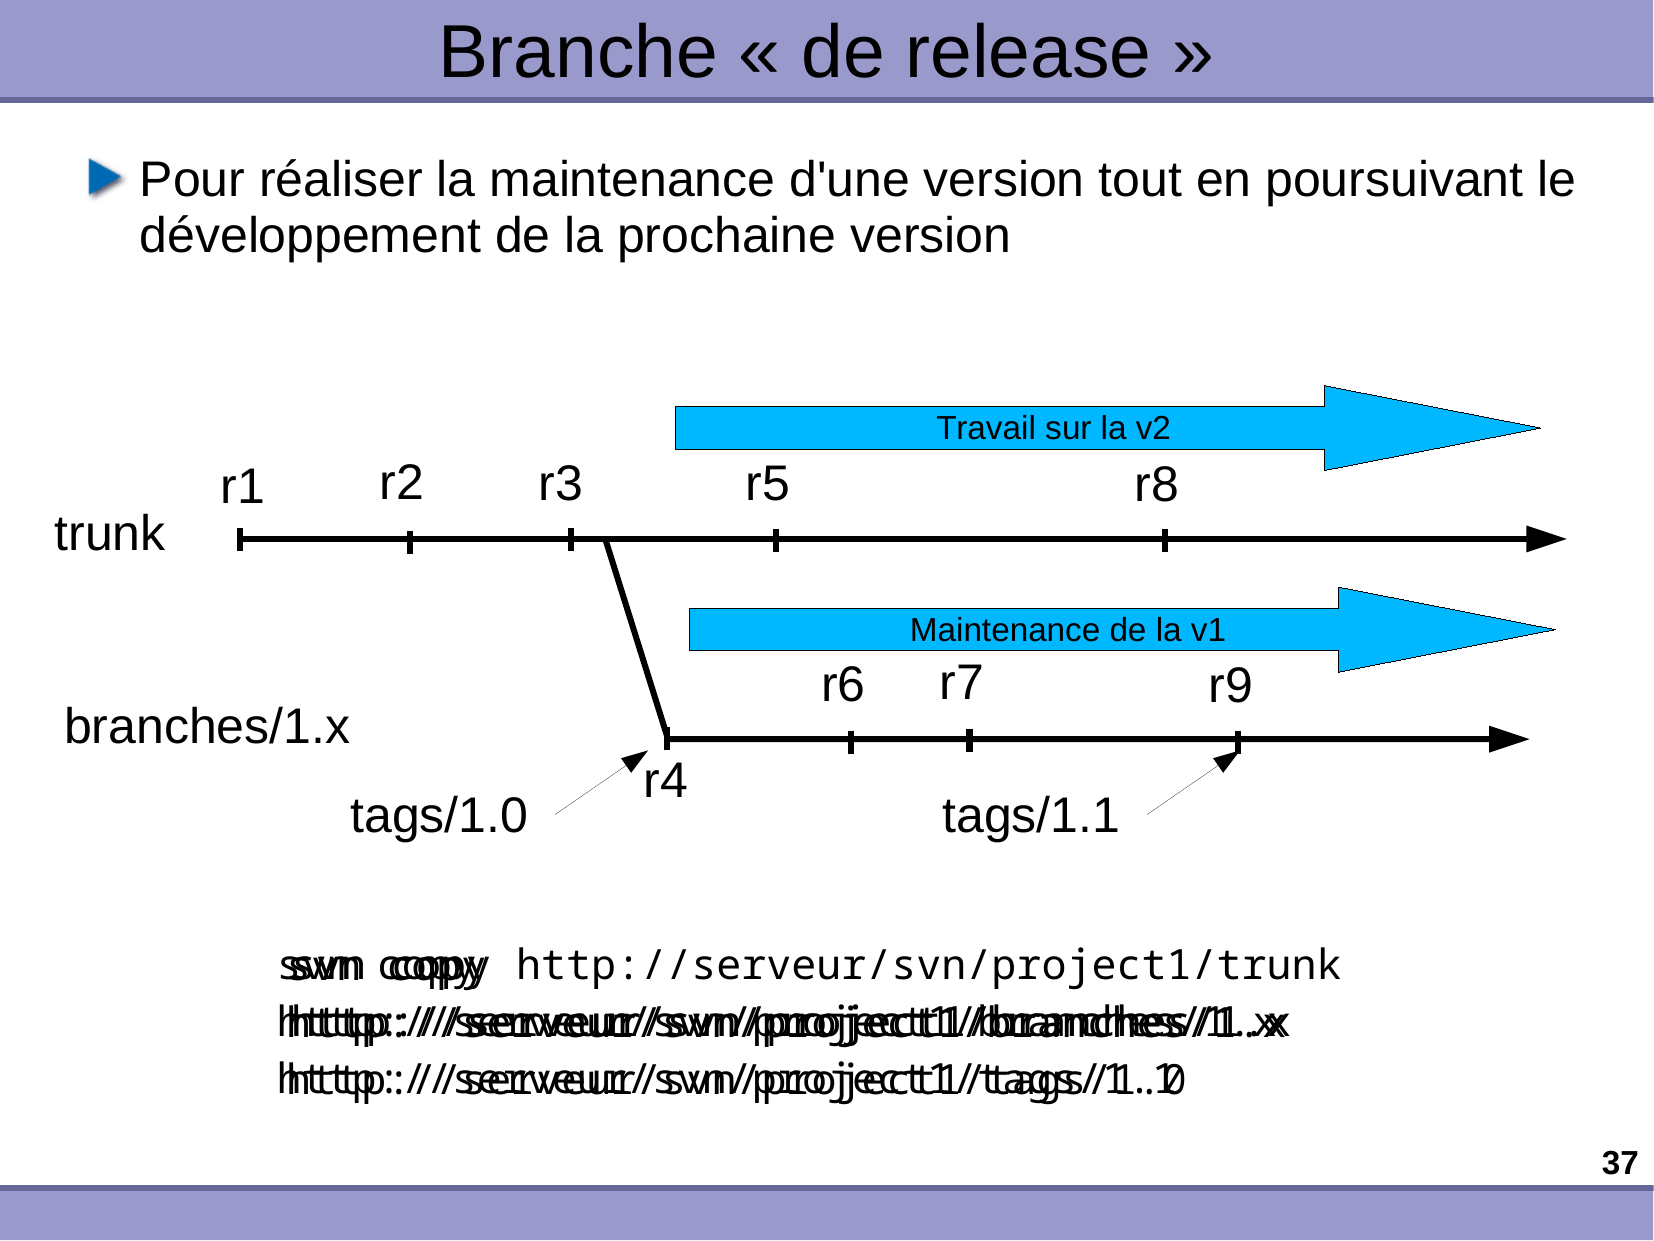

# Branche « de release »
Pour réaliser la maintenance d'une version tout en poursuivant le développement de la prochaine version
Travail sur la v2
r2
r5
r3
r8
r1
trunk
Maintenance de la v1
r7
r6
r9
branches/1.x
r4
tags/1.0
tags/1.1
svn copy http://serveur/svn/project1/trunk http://serveur/svn/project1/branches/1.x
svn copy http://serveur/svn/project1/branches/1.x http://serveur/svn/project1/tags/1.1
svn copy http://serveur/svn/project1/branches/1.x http://serveur/svn/project1/tags/1.0